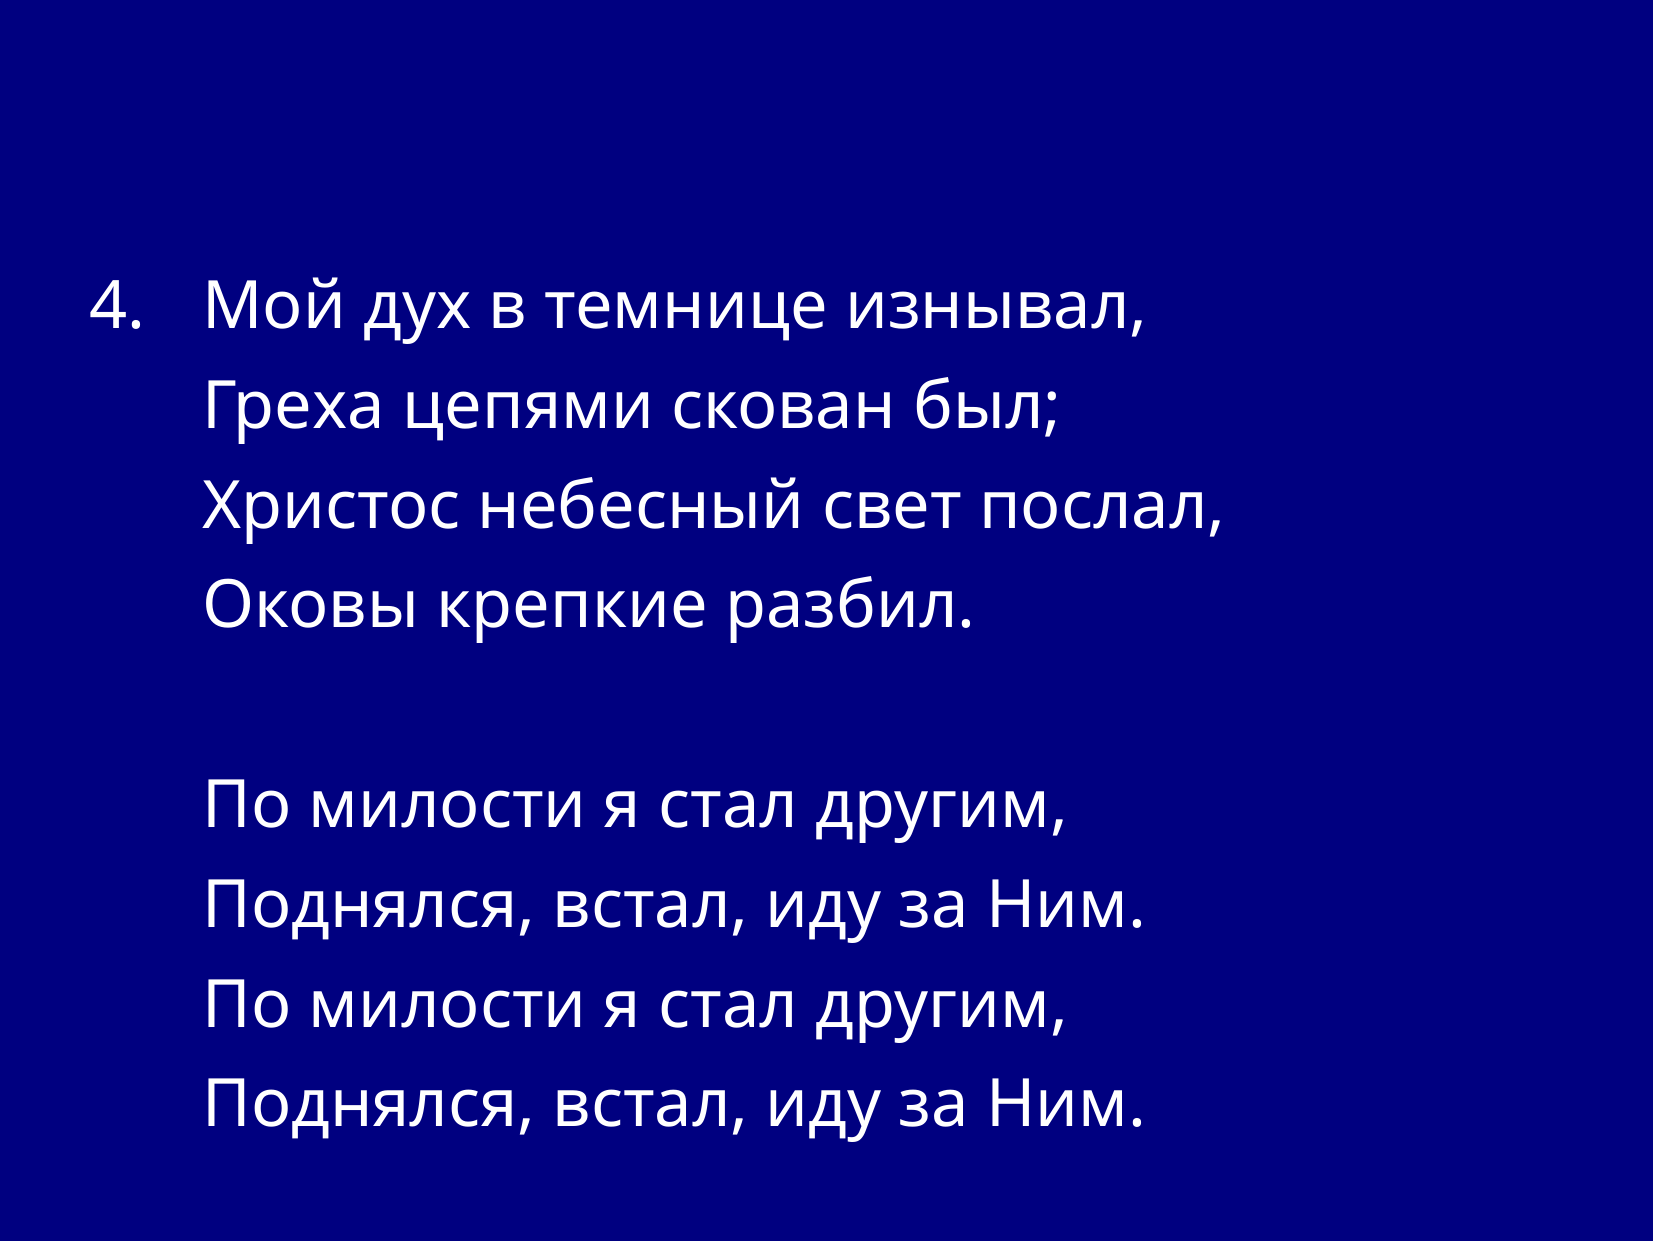

4.	Мой дух в темнице изнывал,
	Греха цепями скован был;
	Христос небесный свет послал,
	Оковы крепкие разбил.
	По милости я стал другим,
	Поднялся, встал, иду за Ним.
	По милости я стал другим,
	Поднялся, встал, иду за Ним.